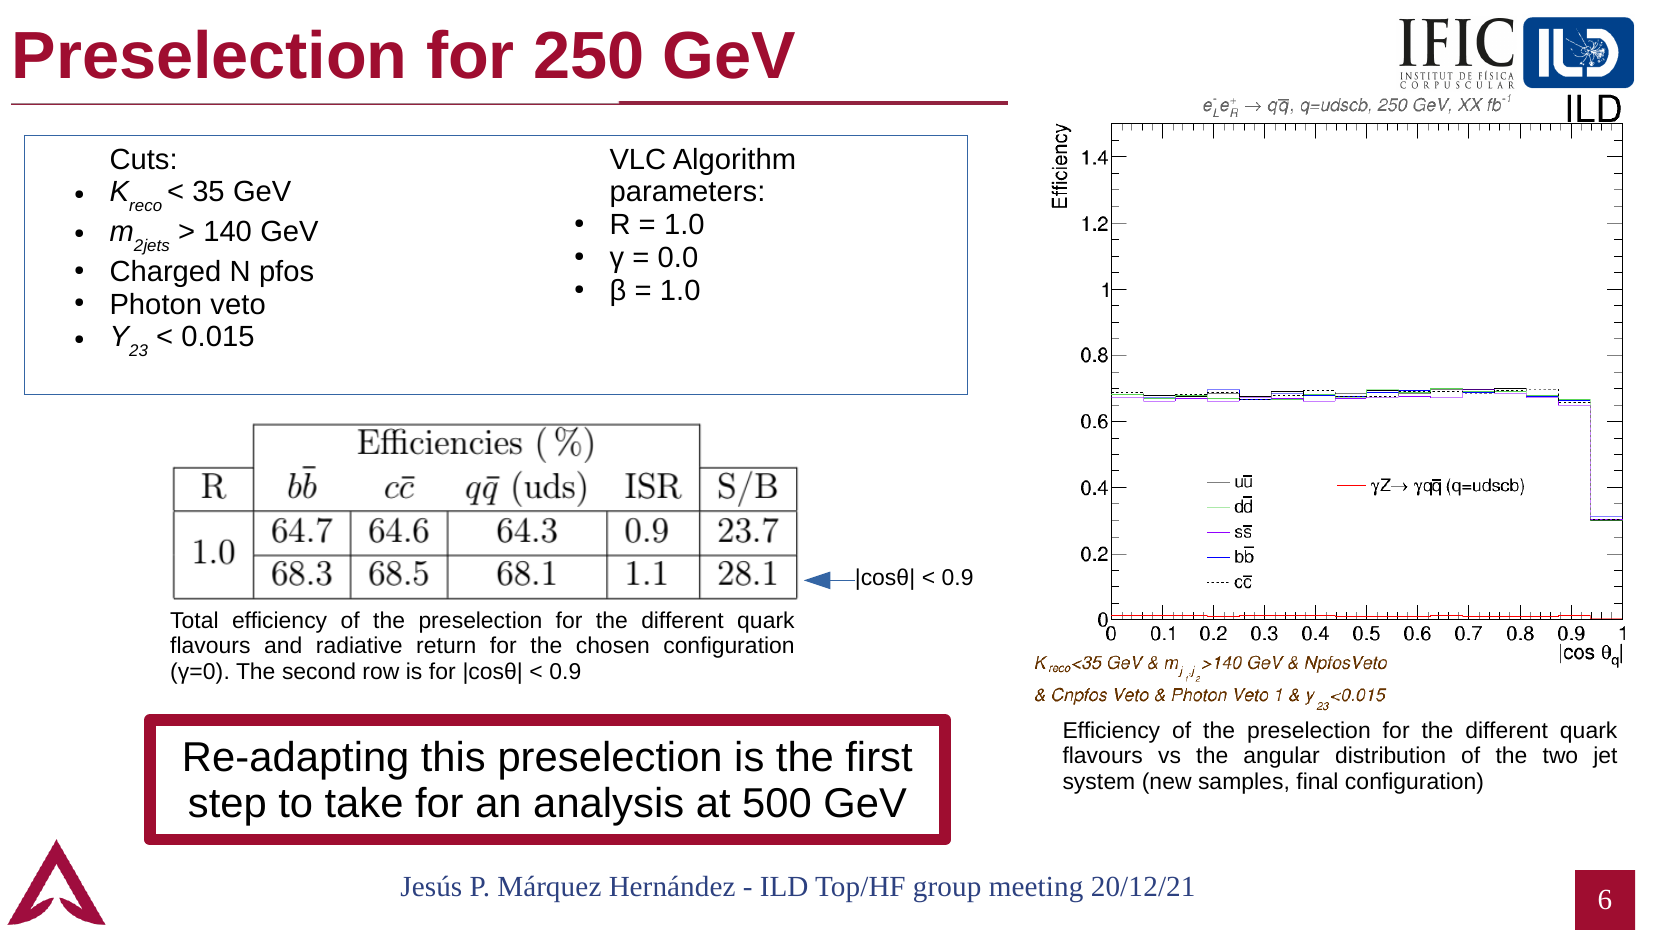

# Preselection for 250 GeV
| Cuts: Kreco < 35 GeV m2jets > 140 GeV Charged N pfos Photon veto Y23 < 0.015 | VLC Algorithm parameters: R = 1.0 γ = 0.0 β = 1.0 |
| --- | --- |
|cosθ| < 0.9
Total efficiency of the preselection for the different quark flavours and radiative return for the chosen configuration (γ=0). The second row is for |cosθ| < 0.9
Efficiency of the preselection for the different quark flavours vs the angular distribution of the two jet system (new samples, final configuration)
Re-adapting this preselection is the first step to take for an analysis at 500 GeV
6